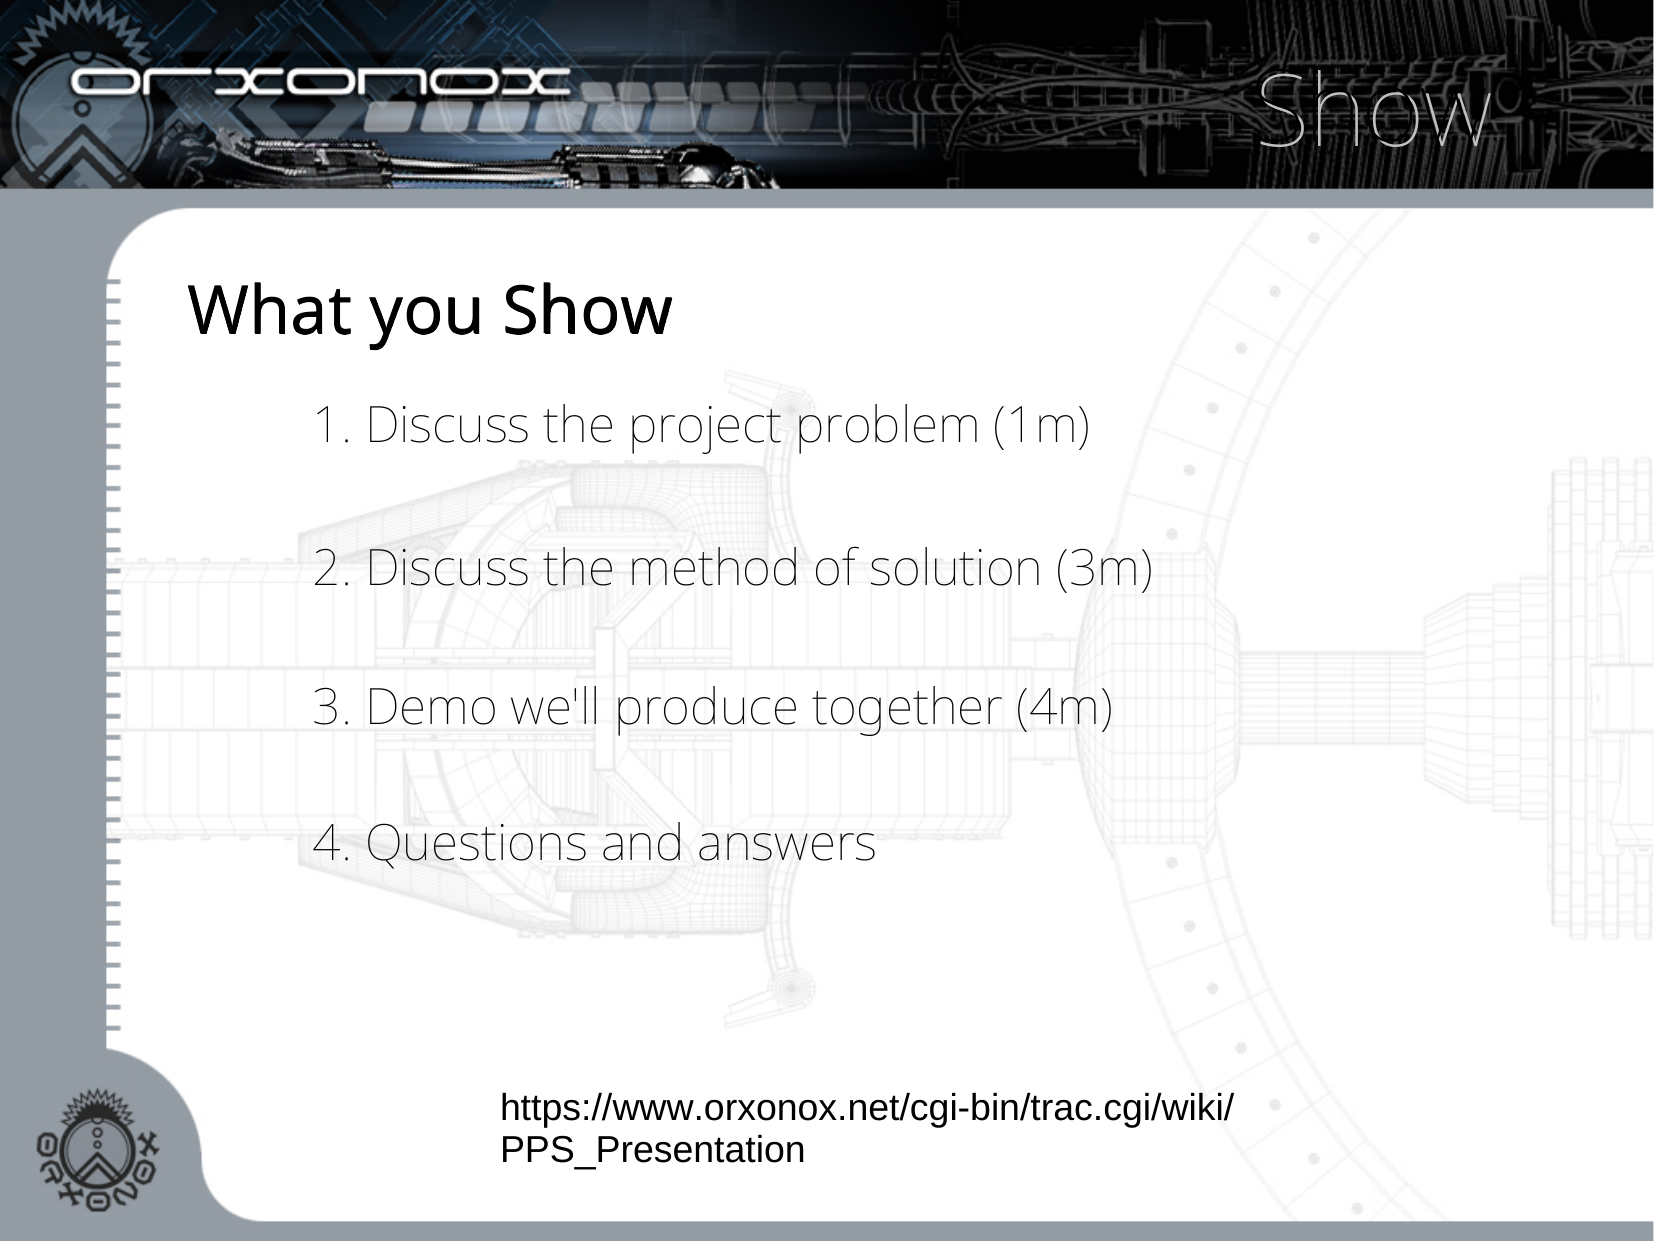

Show
What you Show
1. Discuss the project problem (1m)
2. Discuss the method of solution (3m)
3. Demo we'll produce together (4m)
4. Questions and answers
https://www.orxonox.net/cgi-bin/trac.cgi/wiki/PPS_Presentation